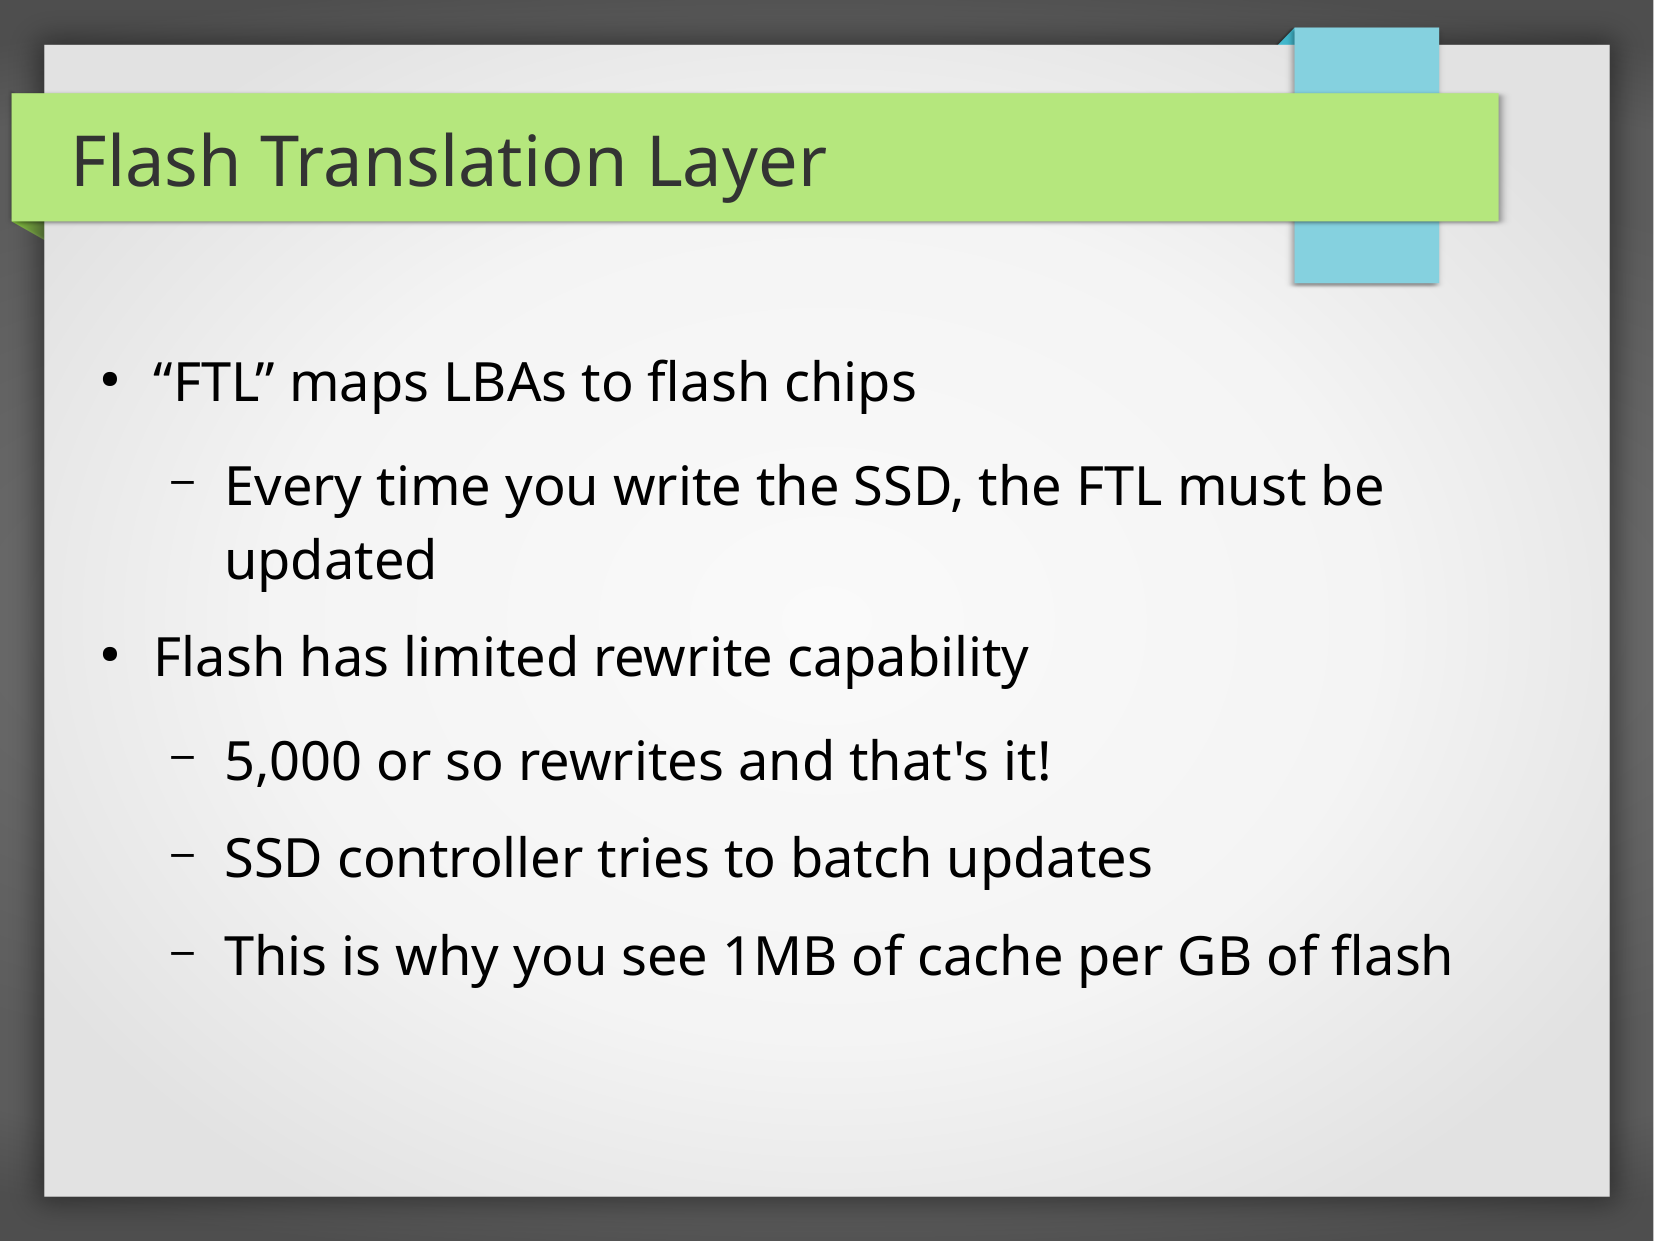

# Flash Translation Layer
“FTL” maps LBAs to flash chips
Every time you write the SSD, the FTL must be updated
Flash has limited rewrite capability
5,000 or so rewrites and that's it!
SSD controller tries to batch updates
This is why you see 1MB of cache per GB of flash